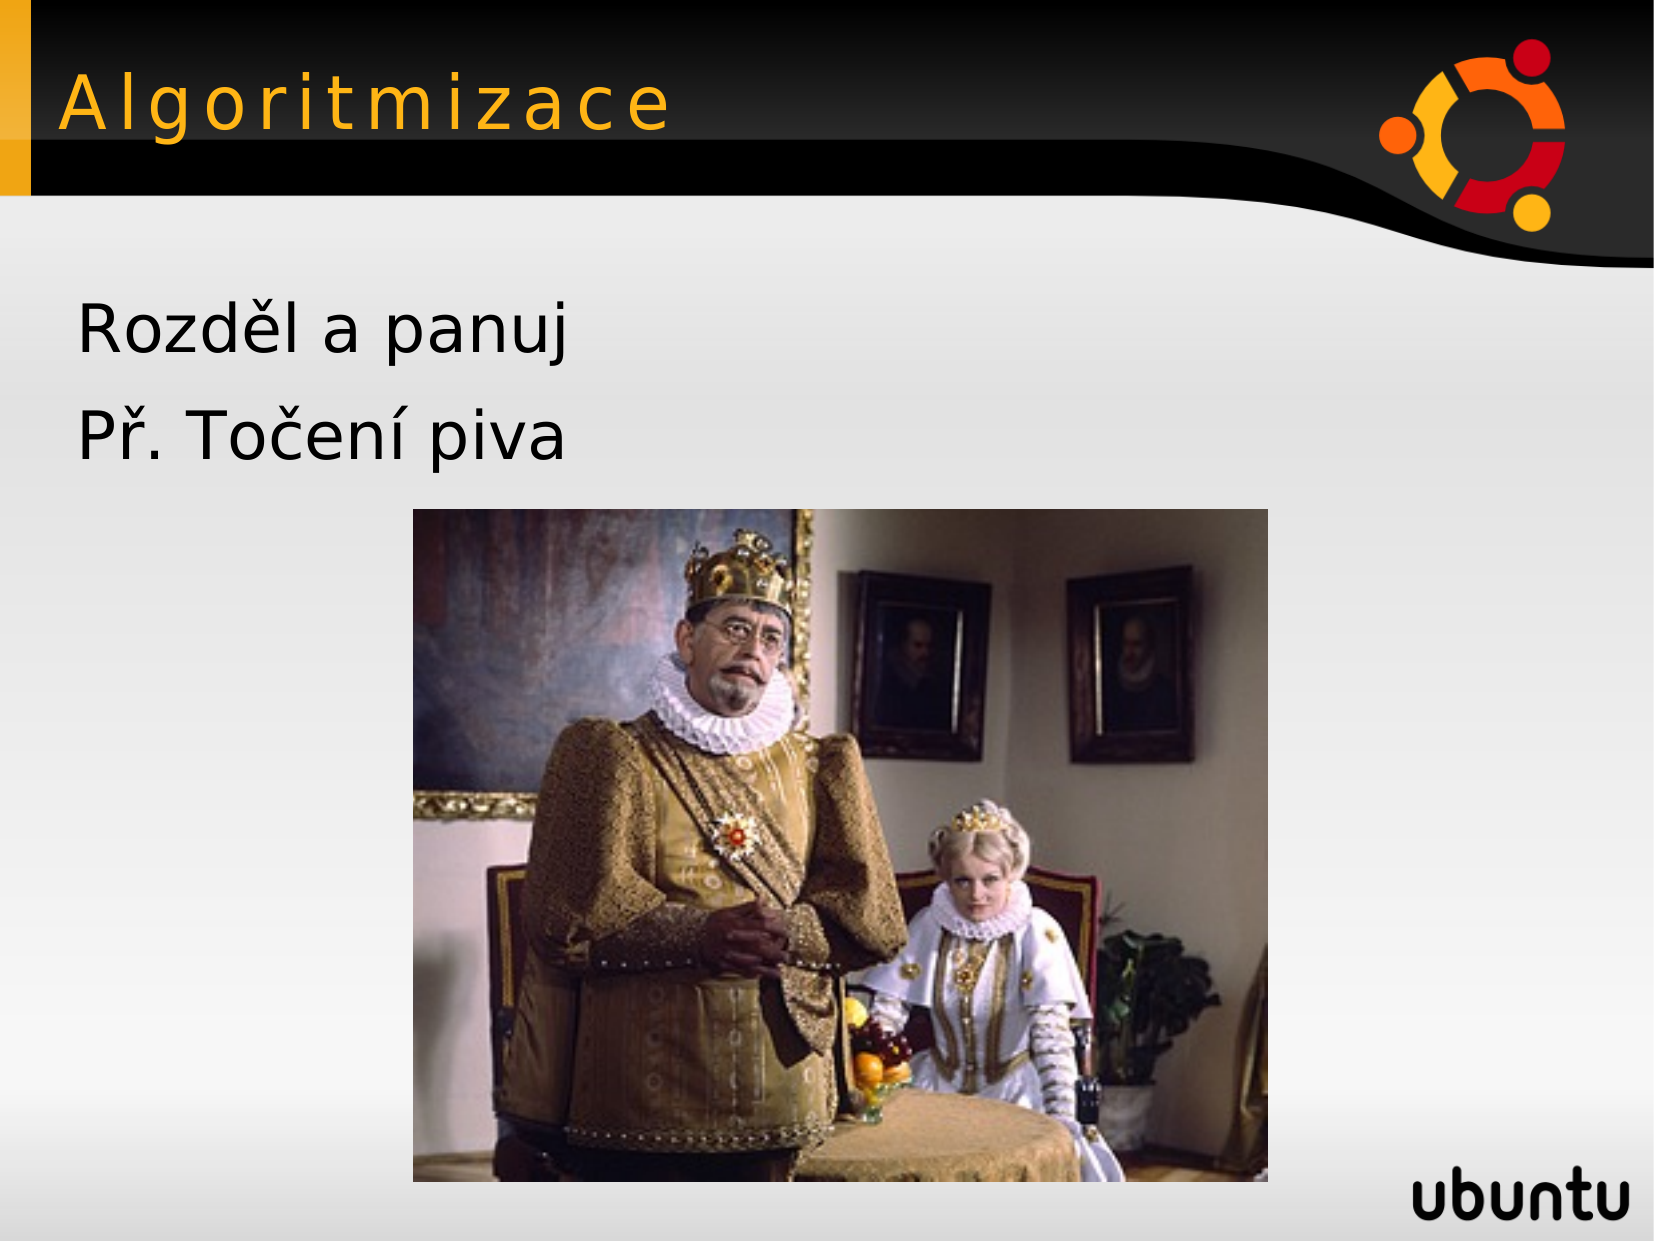

# Algoritmizace
Rozděl a panuj
Př. Točení piva